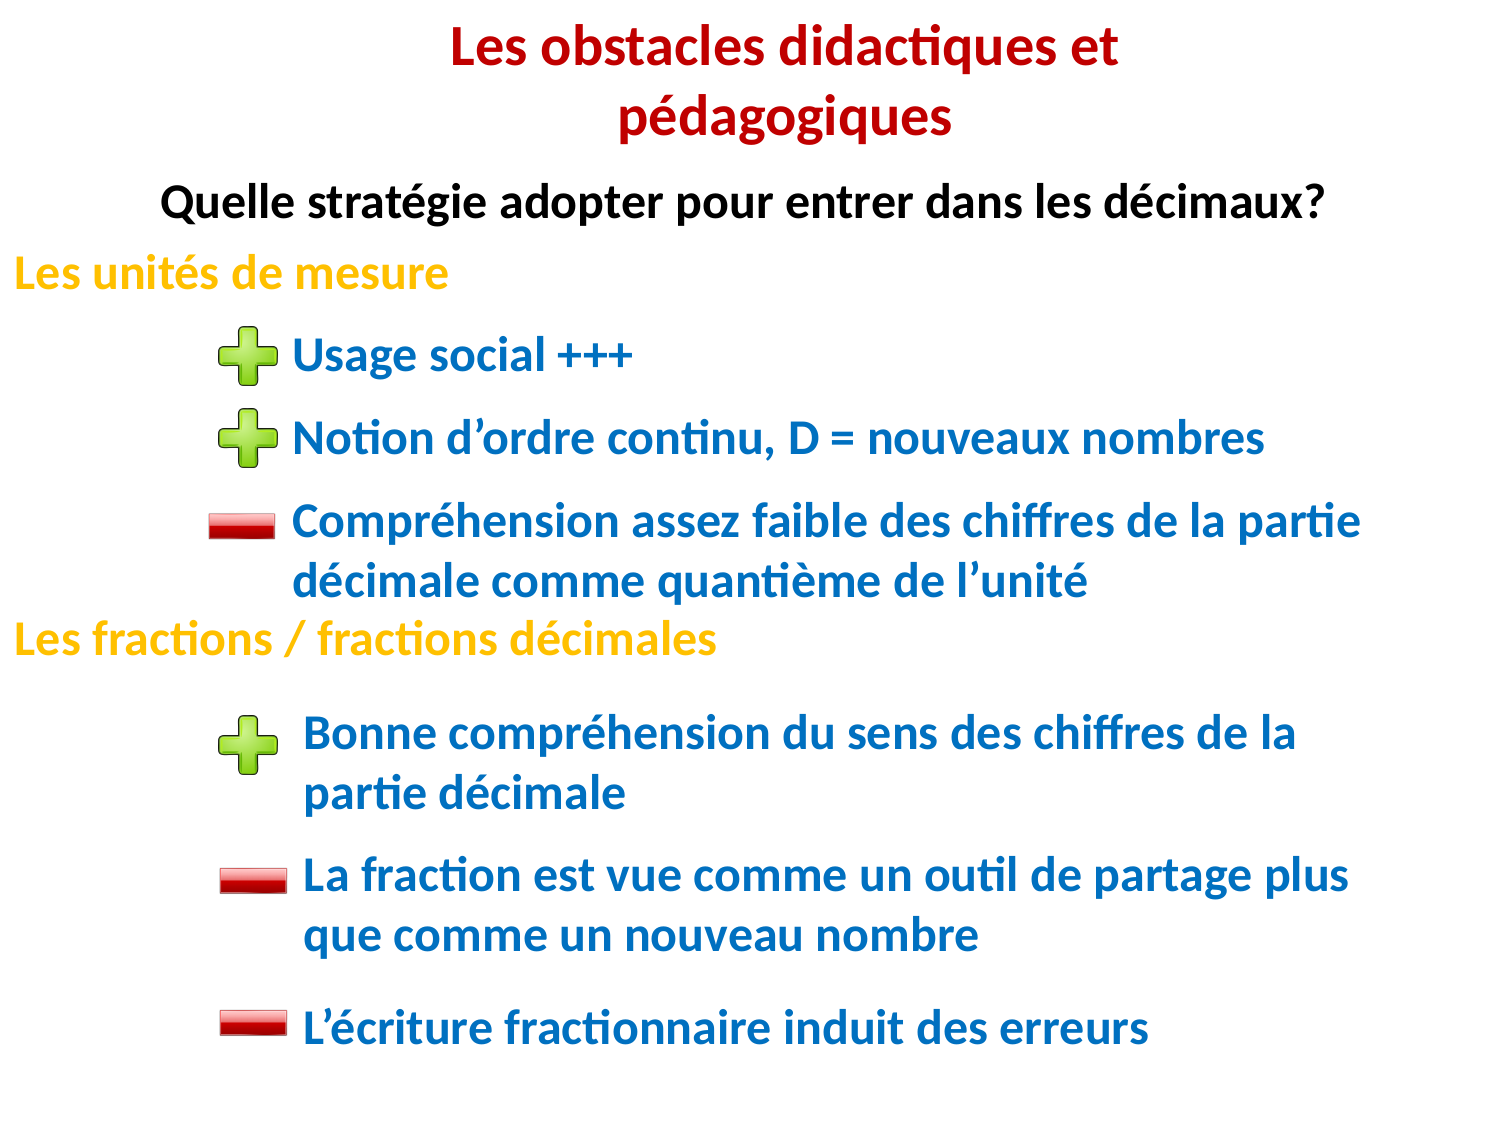

Les obstacles didactiques et pédagogiques
Quelle stratégie adopter pour entrer dans les décimaux?
Les unités de mesure
Usage social +++
Notion d’ordre continu, D = nouveaux nombres
Compréhension assez faible des chiffres de la partie décimale comme quantième de l’unité
Les fractions / fractions décimales
Bonne compréhension du sens des chiffres de la partie décimale
La fraction est vue comme un outil de partage plus que comme un nouveau nombre
L’écriture fractionnaire induit des erreurs